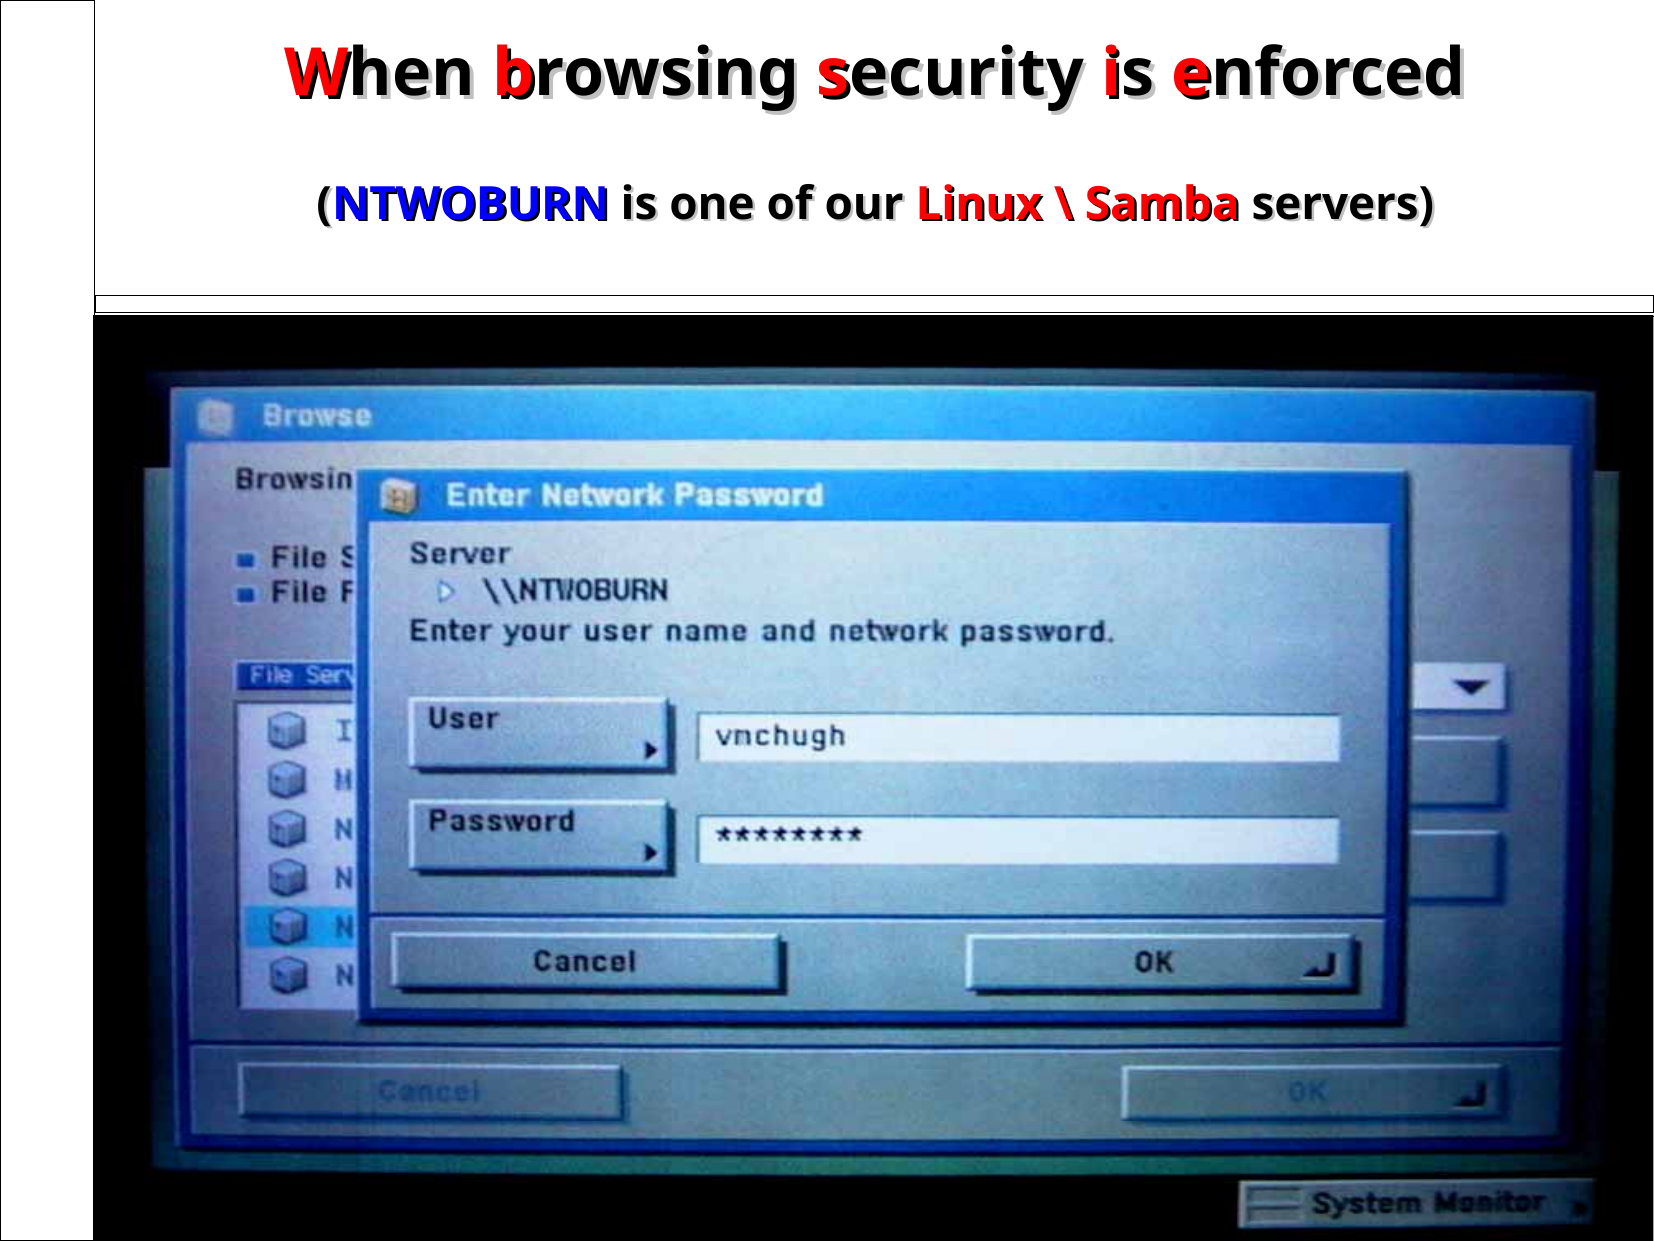

When browsing security is enforced
(NTWOBURN is one of our Linux \ Samba servers)